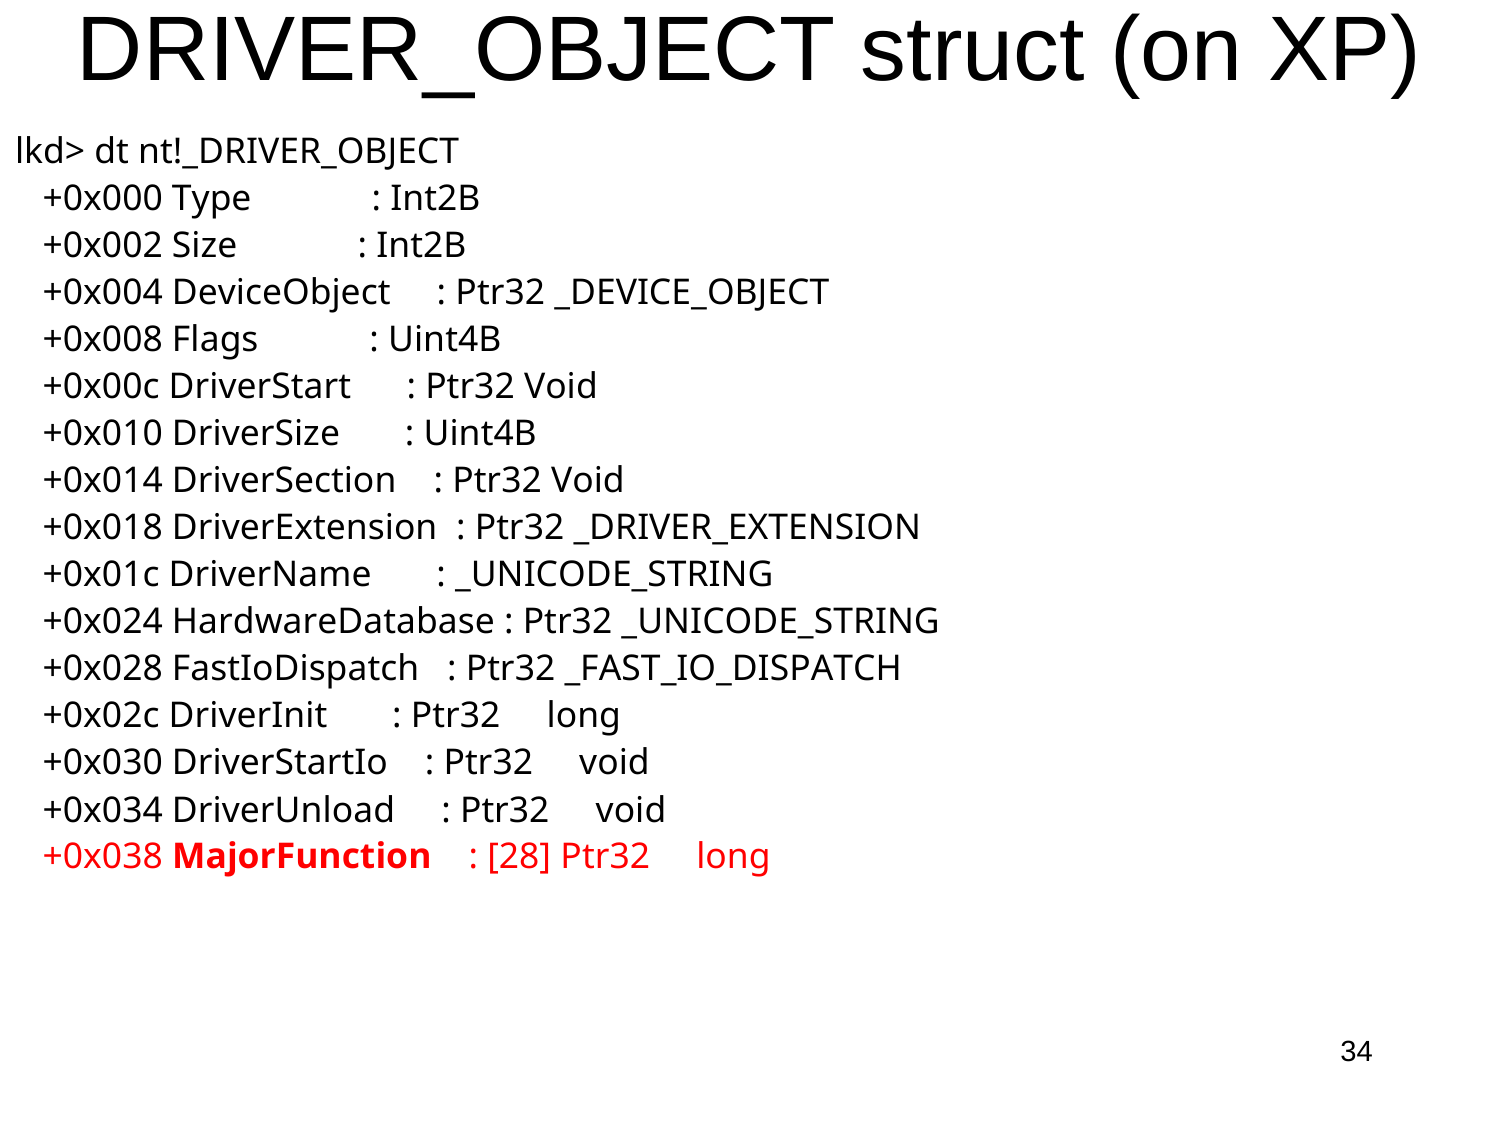

# DRIVER_OBJECT struct (on XP)
lkd> dt nt!_DRIVER_OBJECT
 +0x000 Type : Int2B
 +0x002 Size : Int2B
 +0x004 DeviceObject : Ptr32 _DEVICE_OBJECT
 +0x008 Flags : Uint4B
 +0x00c DriverStart : Ptr32 Void
 +0x010 DriverSize : Uint4B
 +0x014 DriverSection : Ptr32 Void
 +0x018 DriverExtension : Ptr32 _DRIVER_EXTENSION
 +0x01c DriverName : _UNICODE_STRING
 +0x024 HardwareDatabase : Ptr32 _UNICODE_STRING
 +0x028 FastIoDispatch : Ptr32 _FAST_IO_DISPATCH
 +0x02c DriverInit : Ptr32 long
 +0x030 DriverStartIo : Ptr32 void
 +0x034 DriverUnload : Ptr32 void
 +0x038 MajorFunction : [28] Ptr32 long